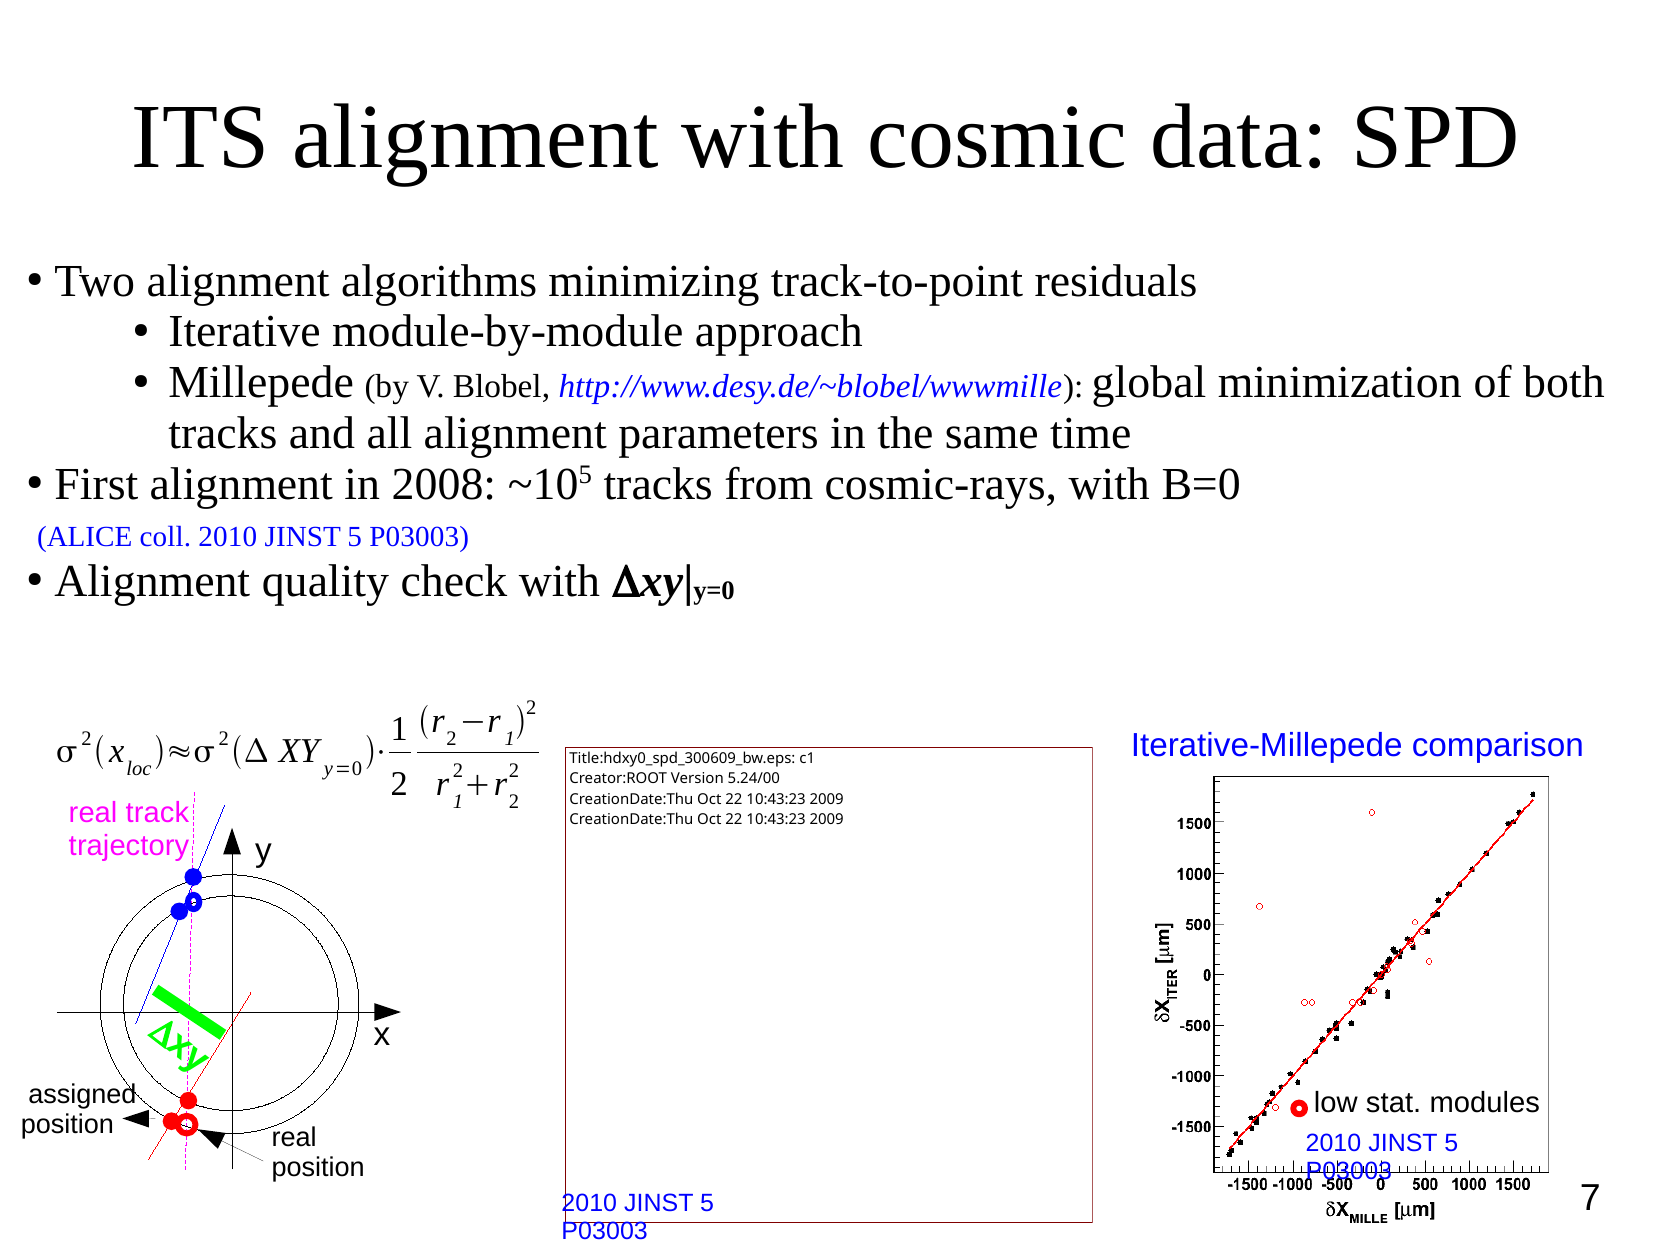

# ITS alignment with cosmic data: SPD
Impact parameter resolution for pions
ideal geometry
target of alignment
12
simulation
 Two alignment algorithms minimizing track-to-point residuals
Iterative module-by-module approach
Millepede (by V. Blobel, http://www.desy.de/~blobel/wwwmille): global minimization of both tracks and all alignment parameters in the same time
 First alignment in 2008: ~105 tracks from cosmic-rays, with B=0
 (ALICE coll. 2010 JINST 5 P03003)
 Alignment quality check with Dxy|y=0
Iterative-Millepede comparison
low stat. modules
real track
trajectory
y
x
Dxy
 assigned position
real
position
2010 JINST 5 P03003
7
2010 JINST 5 P03003